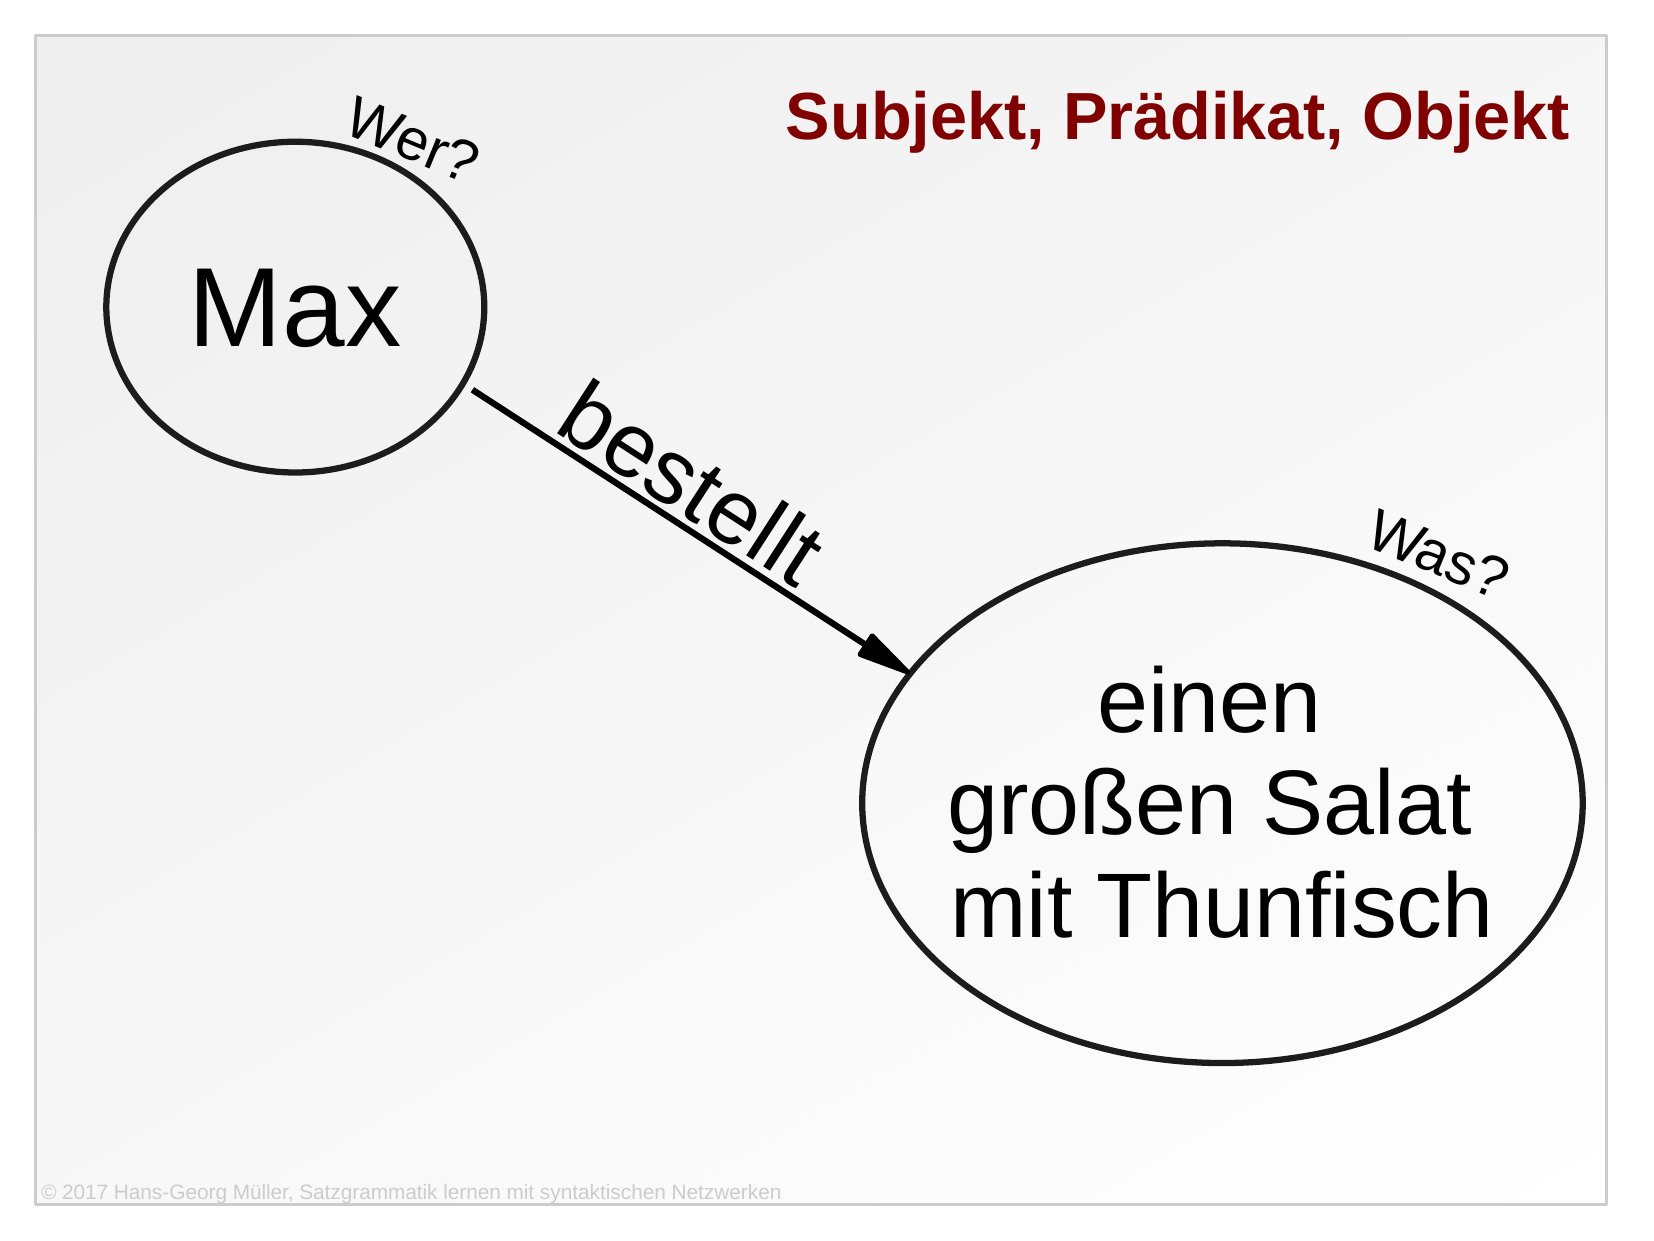

# Subjekt, Prädikat, Objekt
Wer?
Max
bestellt
Was?
einen
großen Salat
mit Thunfisch